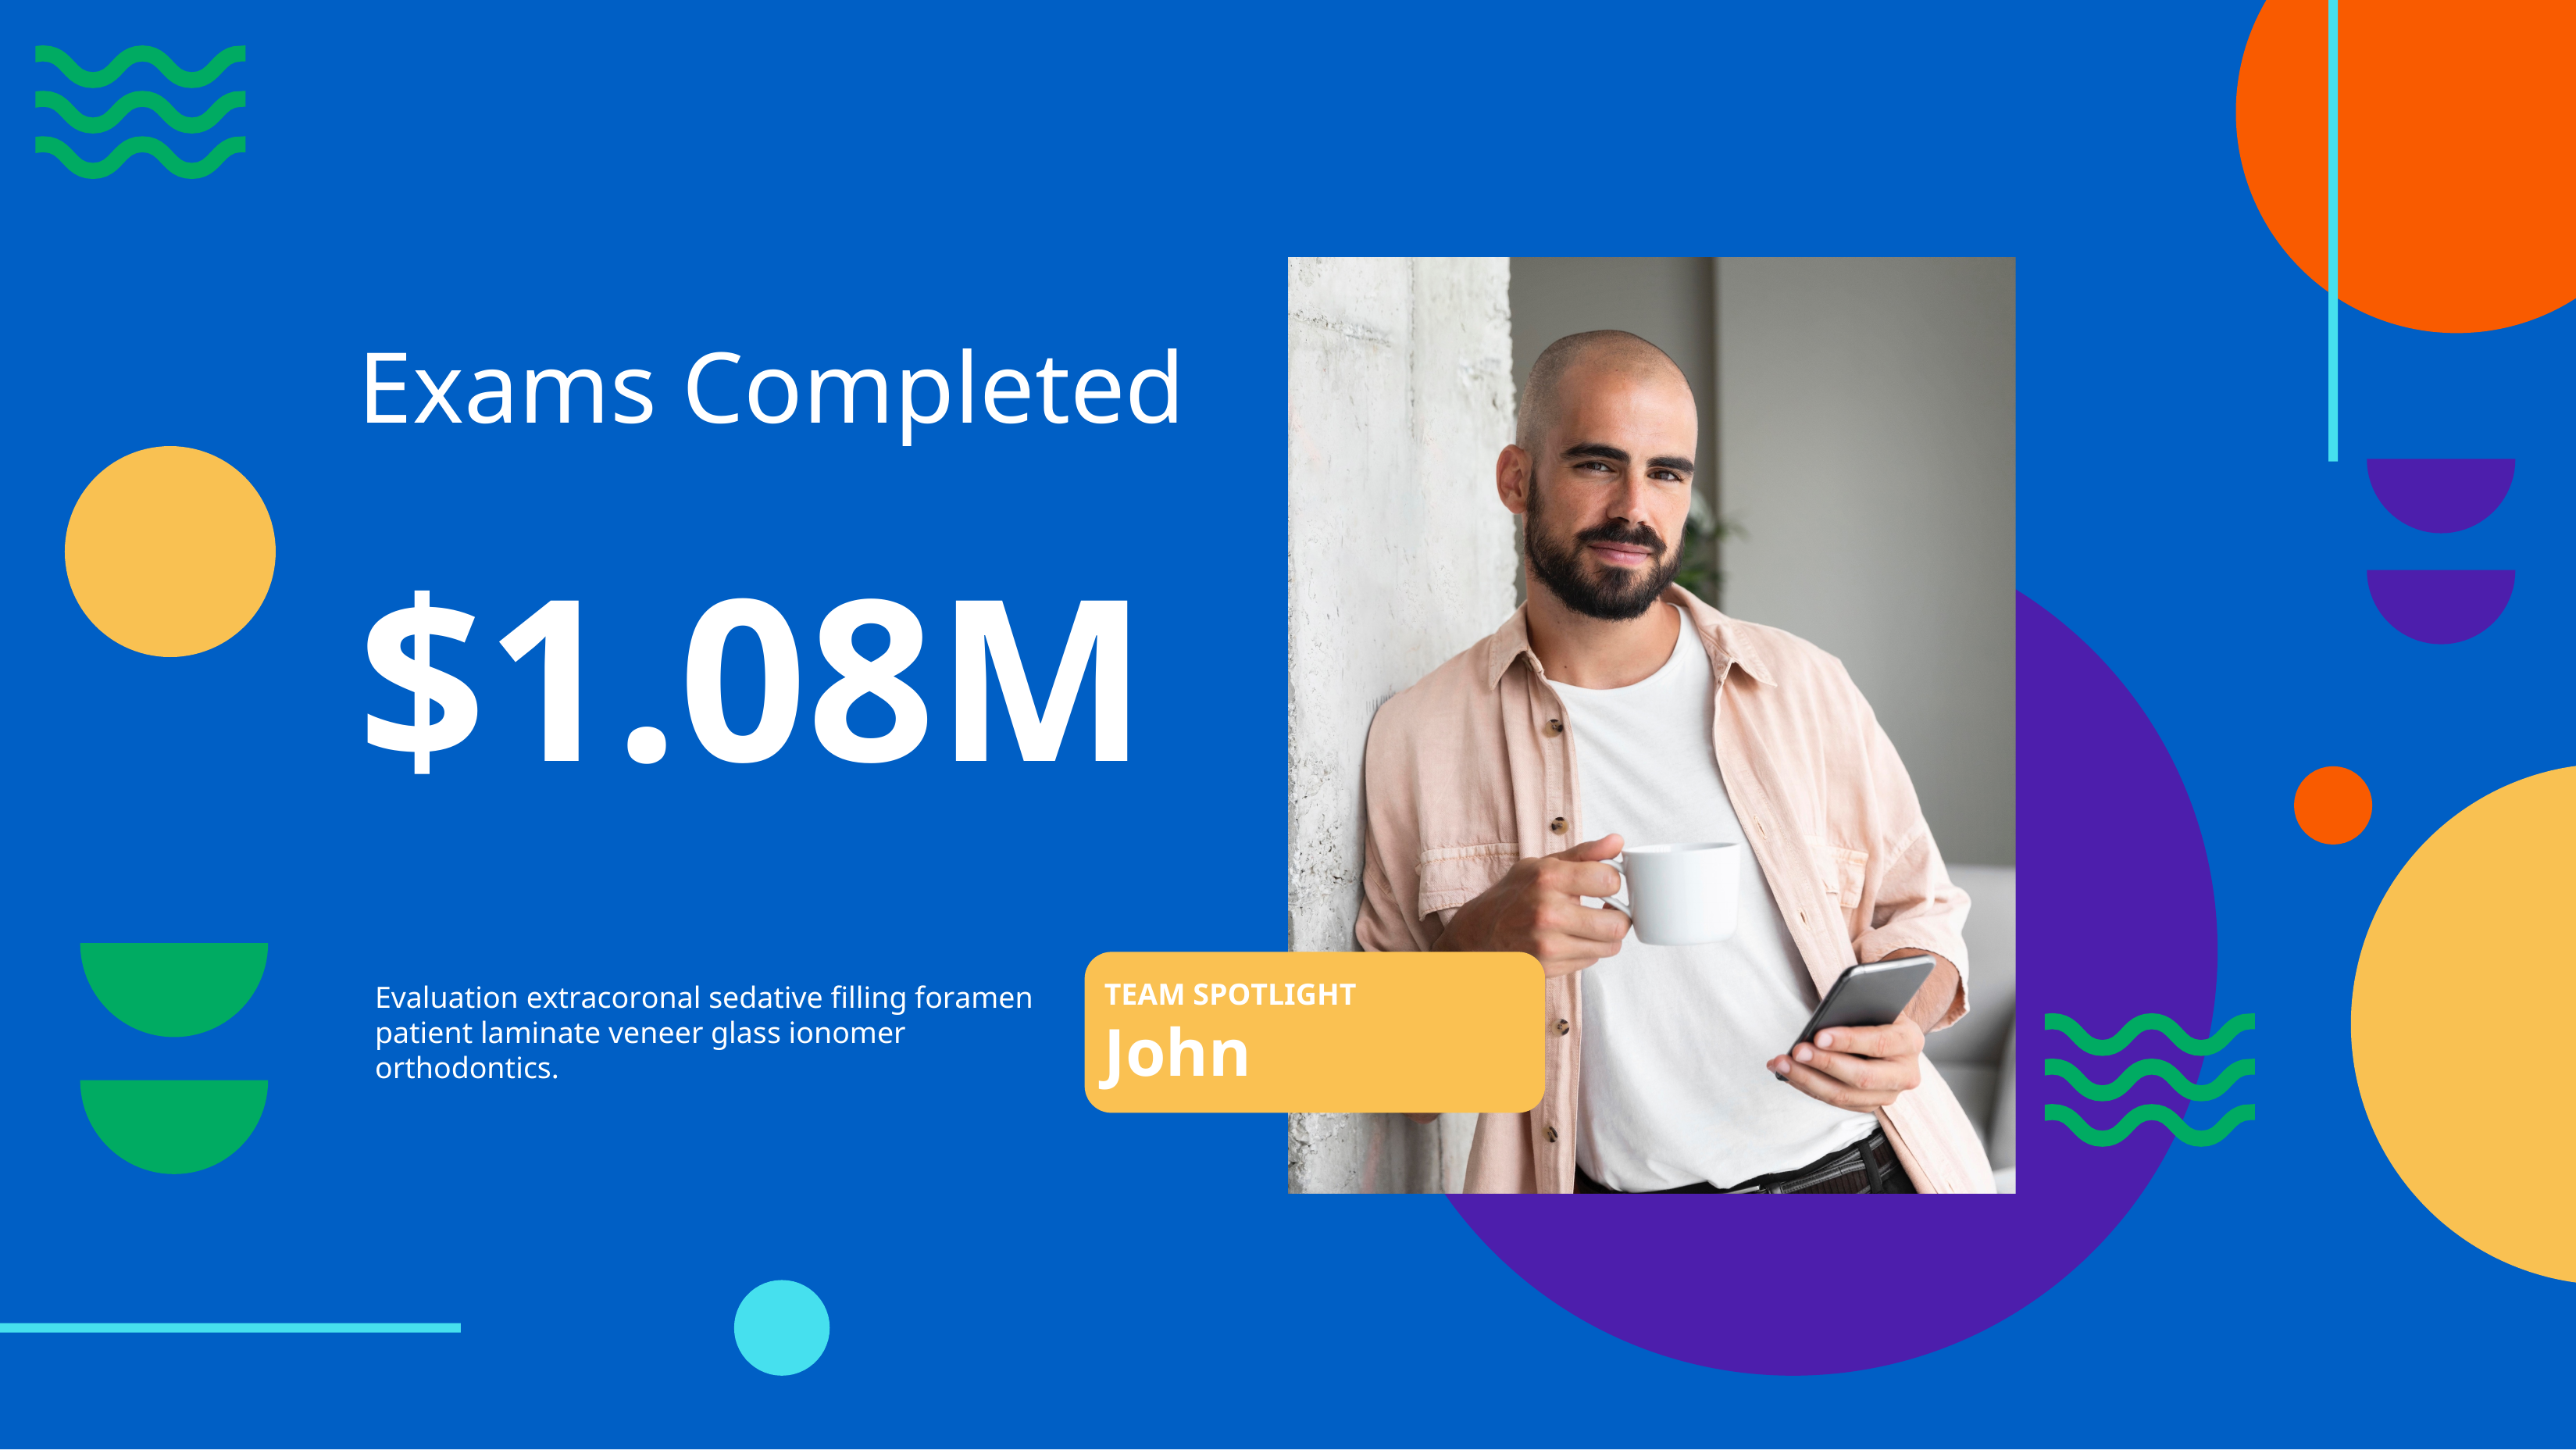

Exams Completed
$1.08M
TEAM SPOTLIGHT
John
Evaluation extracoronal sedative filling foramen patient laminate veneer glass ionomer orthodontics.